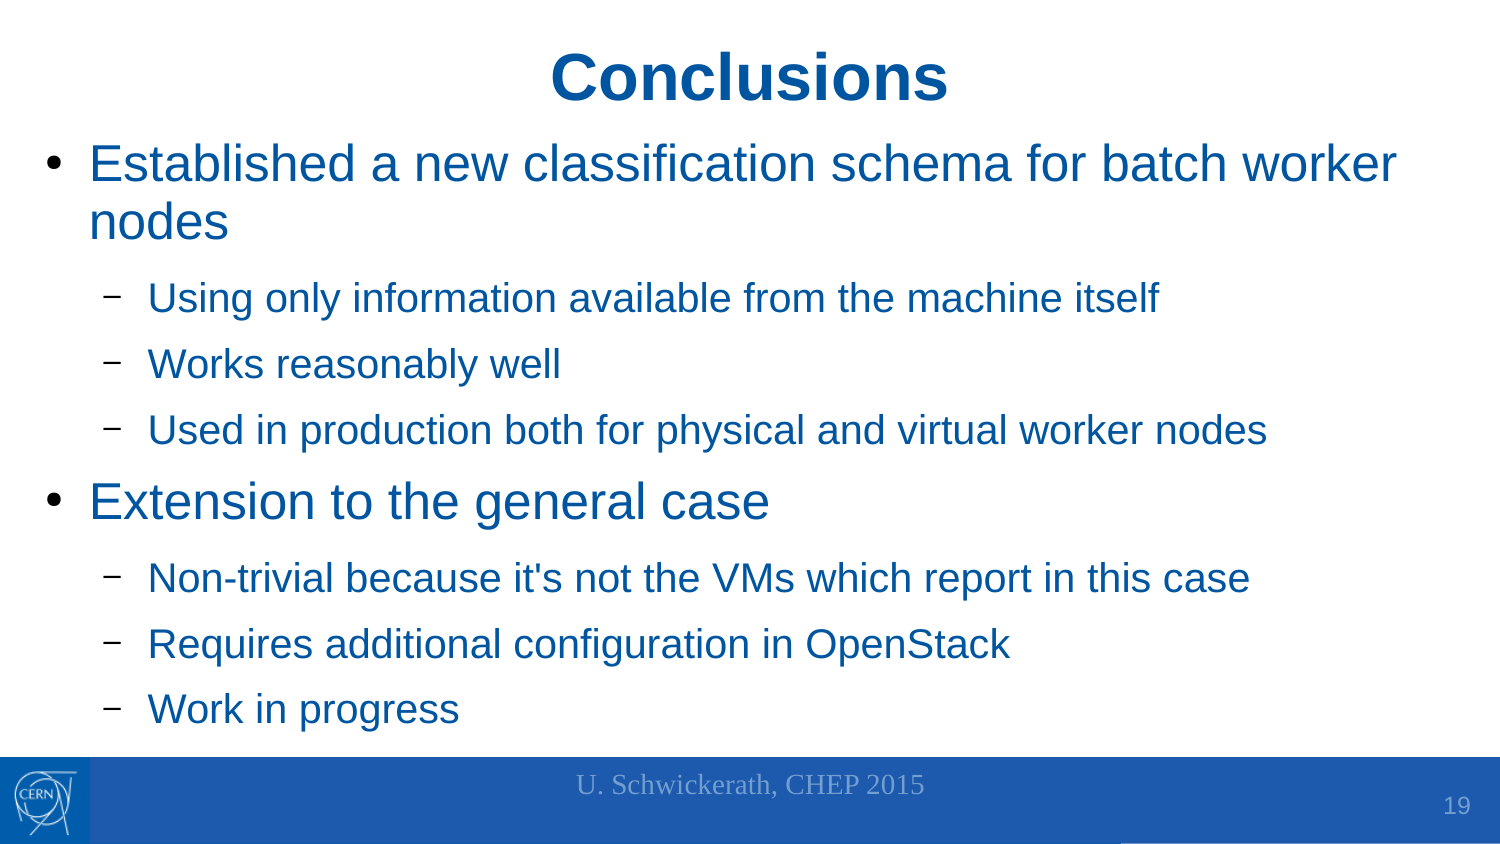

# Conclusions
Established a new classification schema for batch worker nodes
Using only information available from the machine itself
Works reasonably well
Used in production both for physical and virtual worker nodes
Extension to the general case
Non-trivial because it's not the VMs which report in this case
Requires additional configuration in OpenStack
Work in progress
U. Schwickerath, CHEP 2015
19